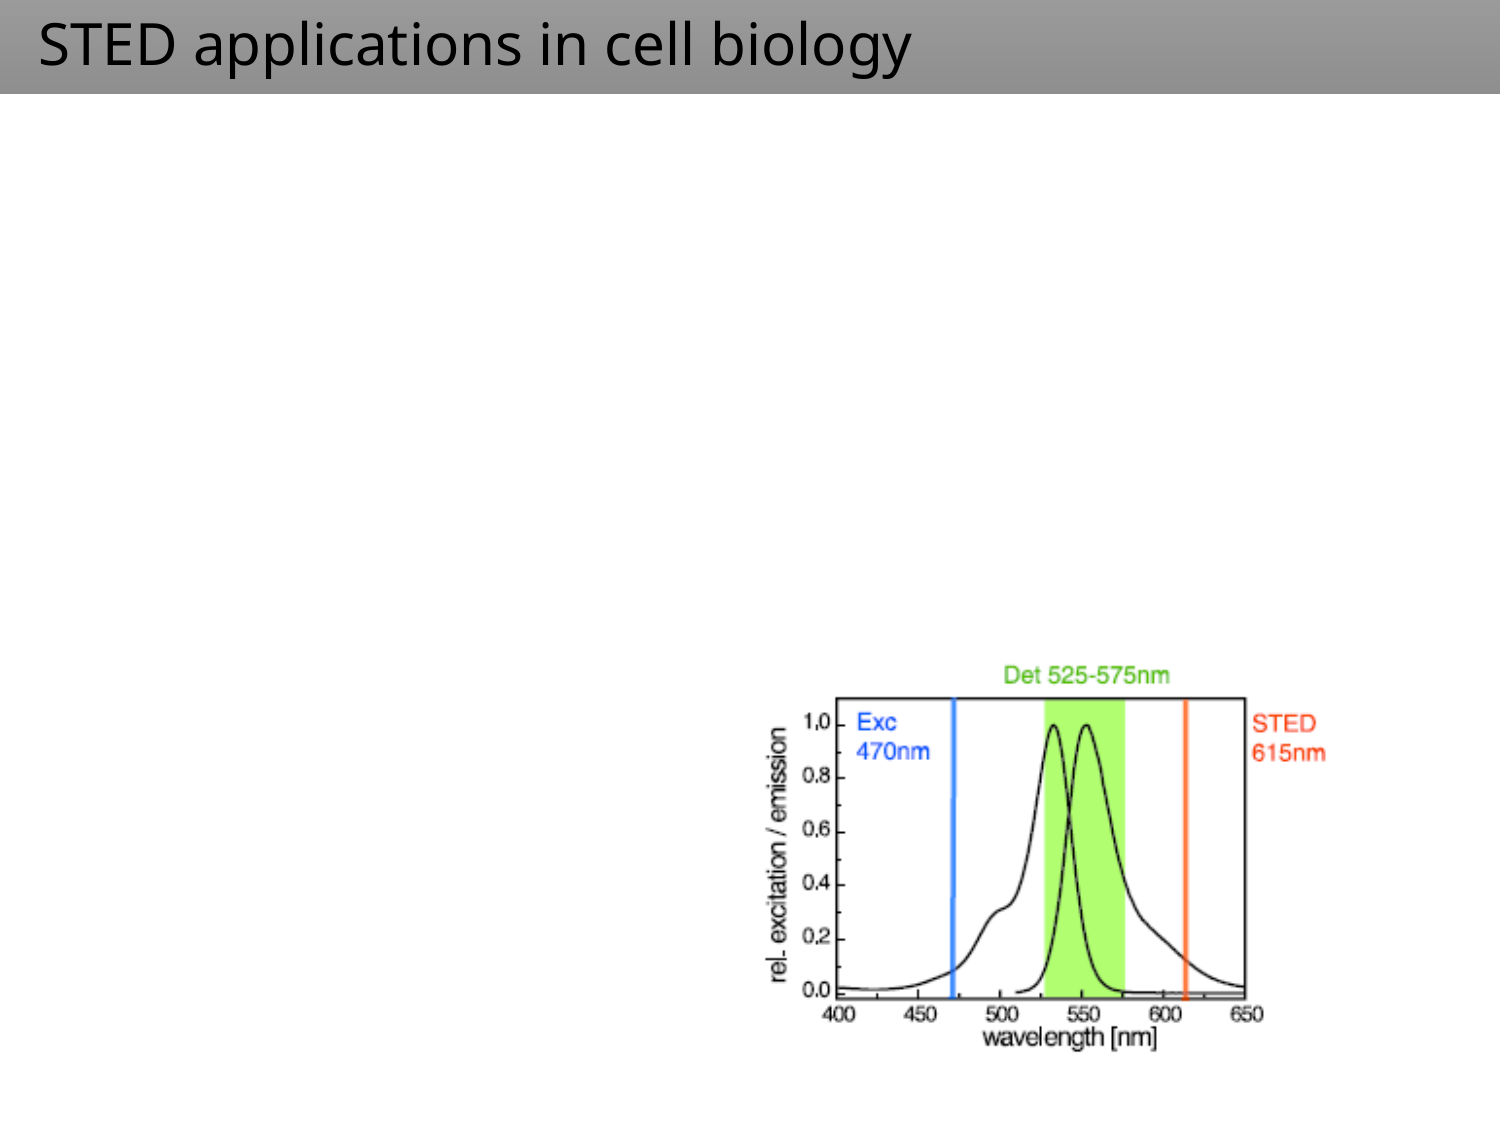

# STED applications in cell biology
shifting from near infrared to visible dyes for STED microscopy was to address questions in cell biology
few dyes emitting in the near IR that can be used as a marker in biological samples
the shorter wavelengths present a further increase in resolution
but larger photon energy of the visible light compared to that of the infrared light can, for example, induce higher photobleaching
Hunt for appropriate dye
Coupling to antibodies for immunolabeling
Retain its quantum efficiency after coupling to antibodies
green-yellow emitting dye Atto532